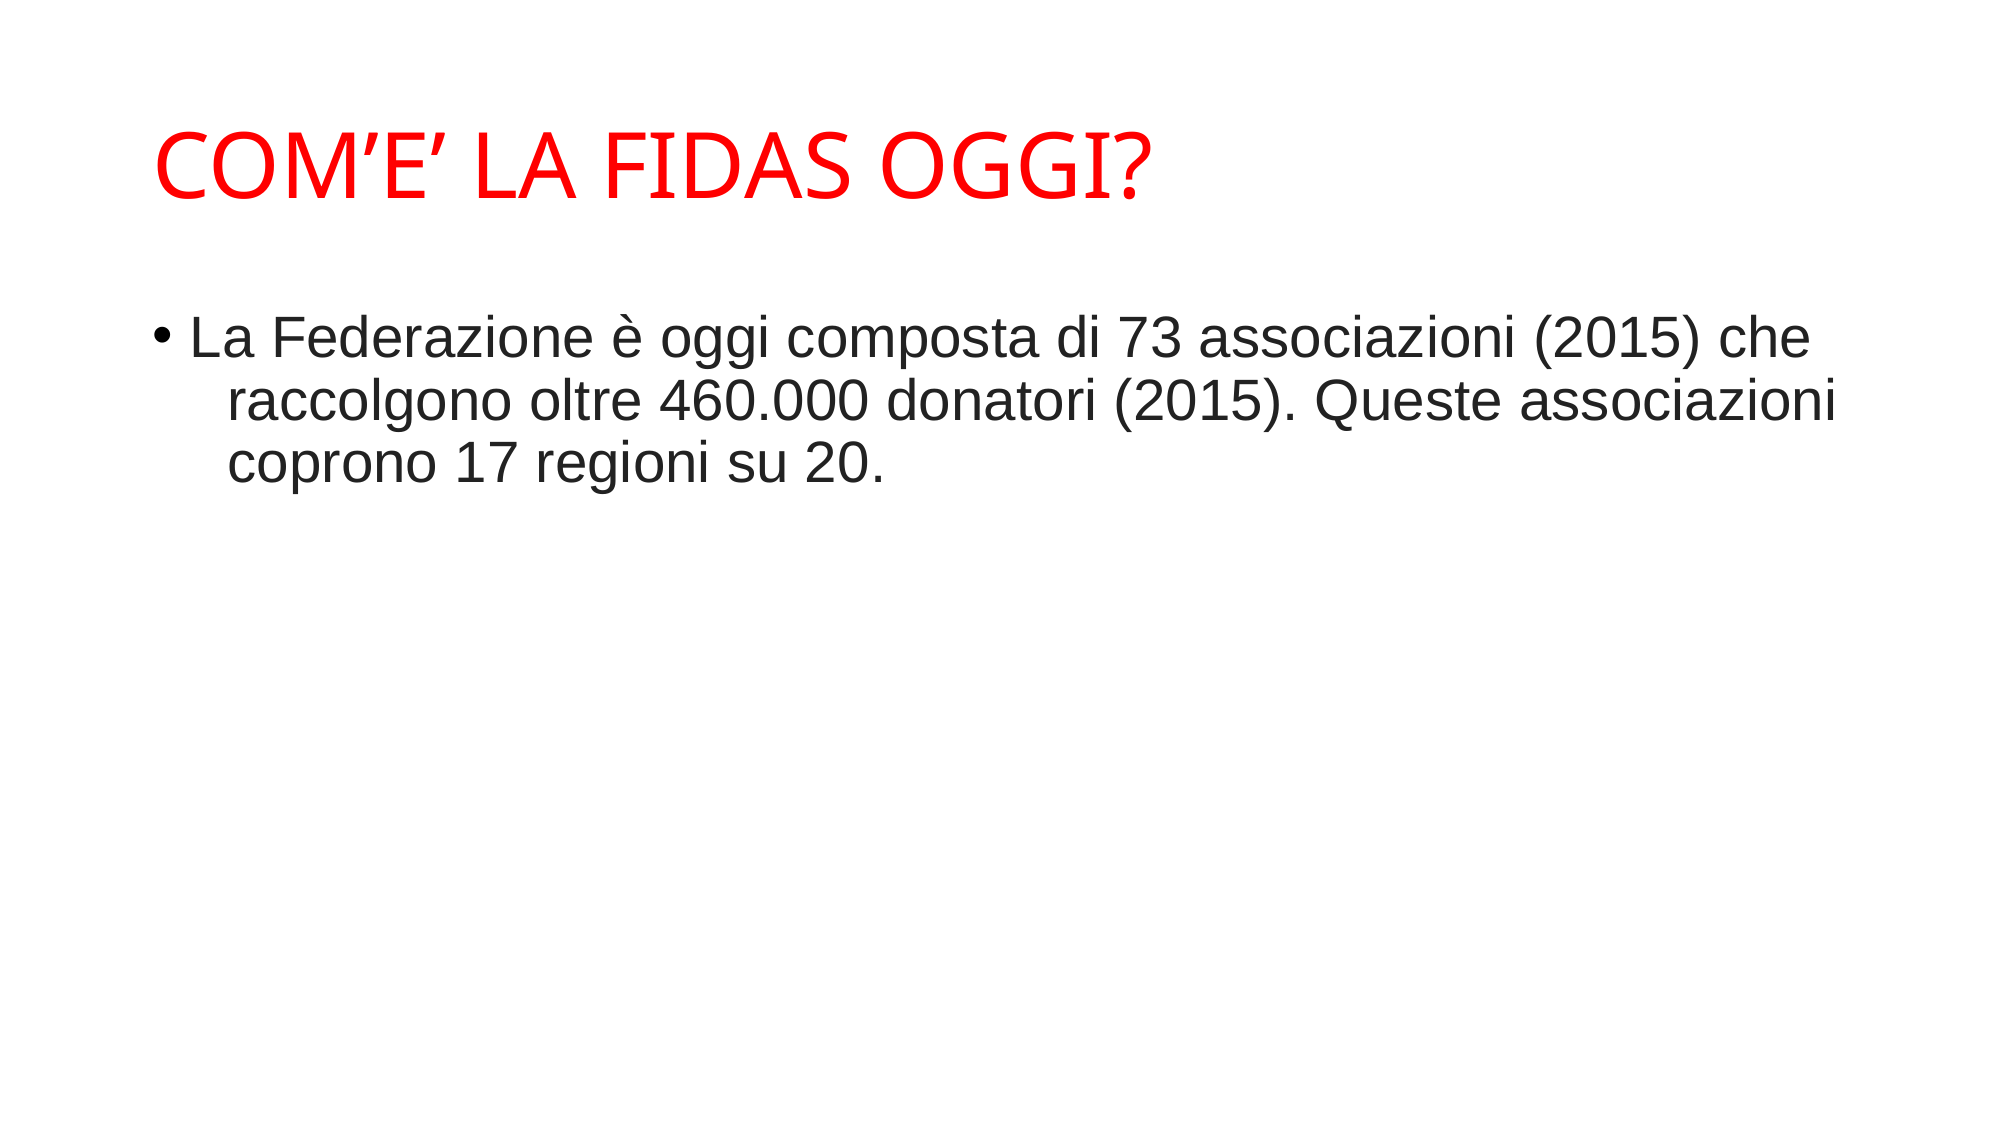

# COM’E’ LA FIDAS OGGI?
La Federazione è oggi composta di 73 associazioni (2015) che raccolgono oltre 460.000 donatori (2015). Queste associazioni coprono 17 regioni su 20.